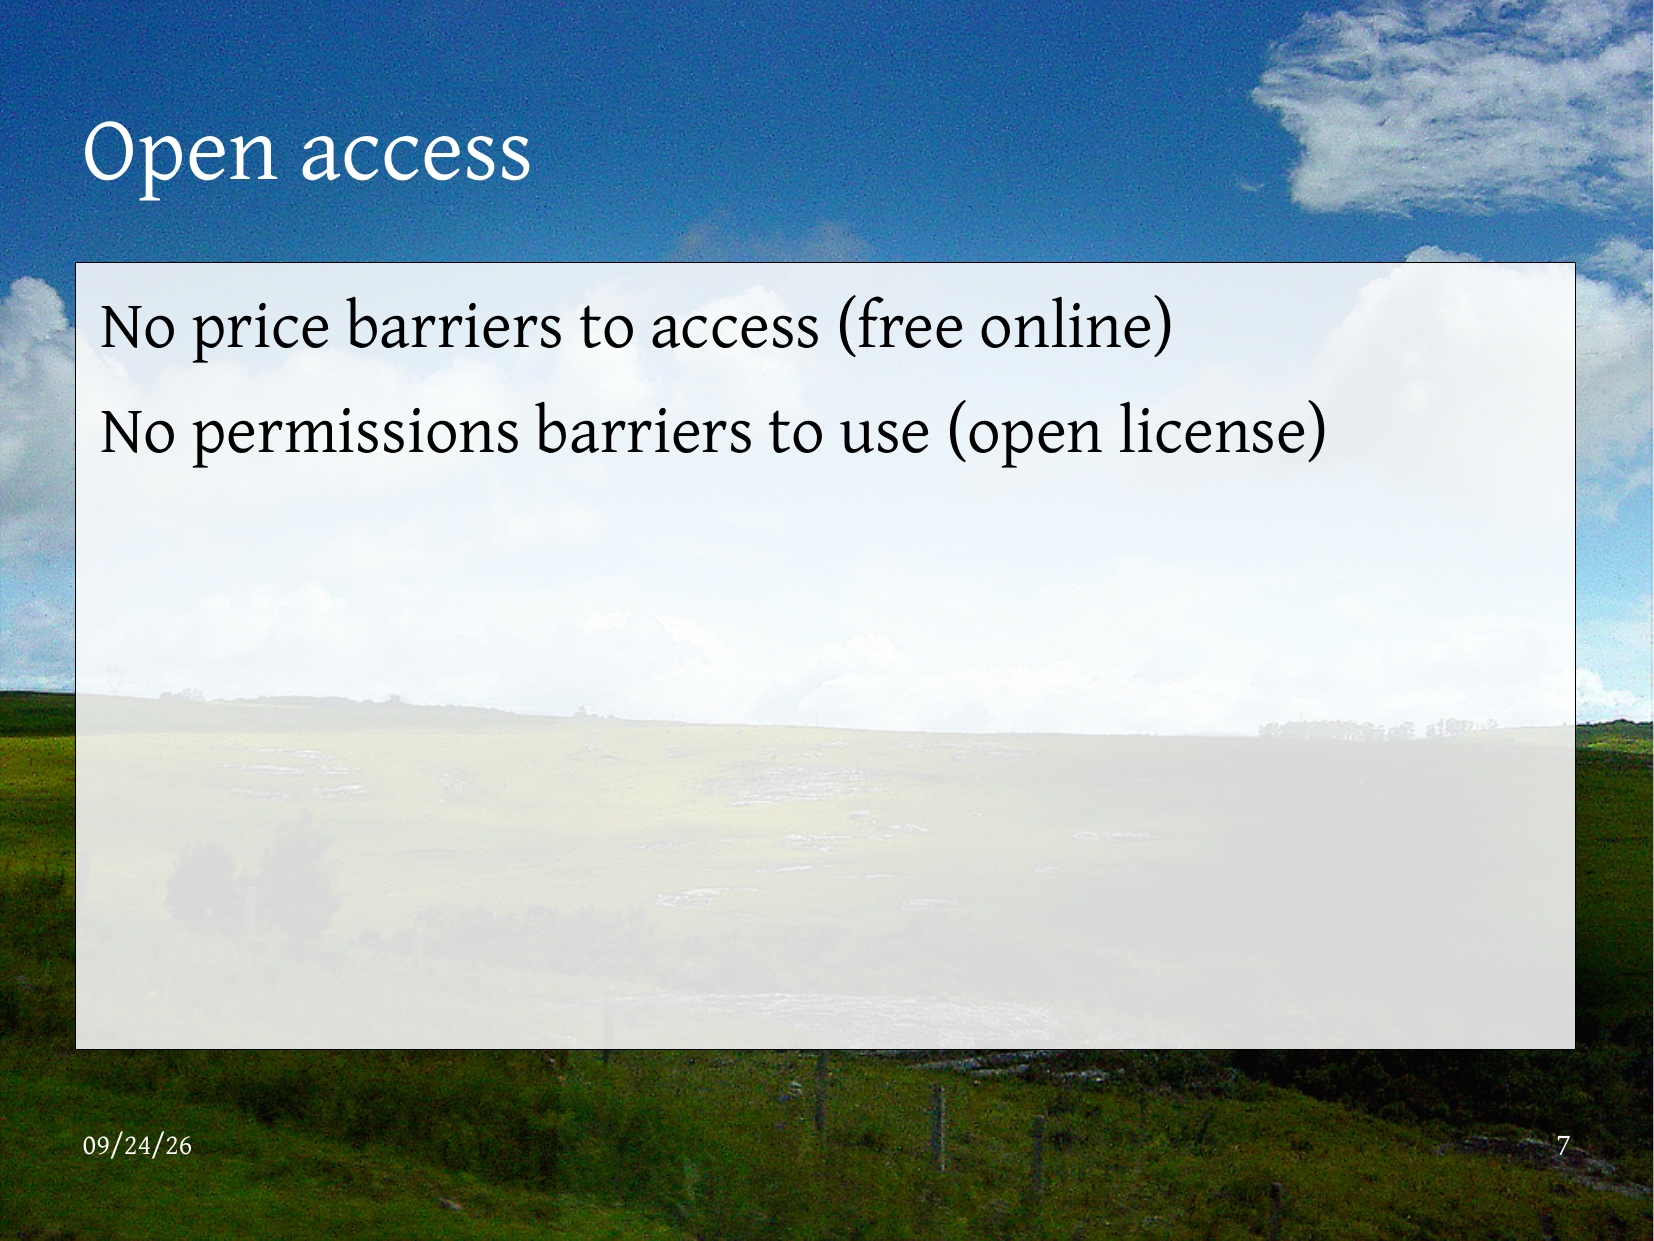

# Open access
No price barriers to access (free online)
No permissions barriers to use (open license)
7